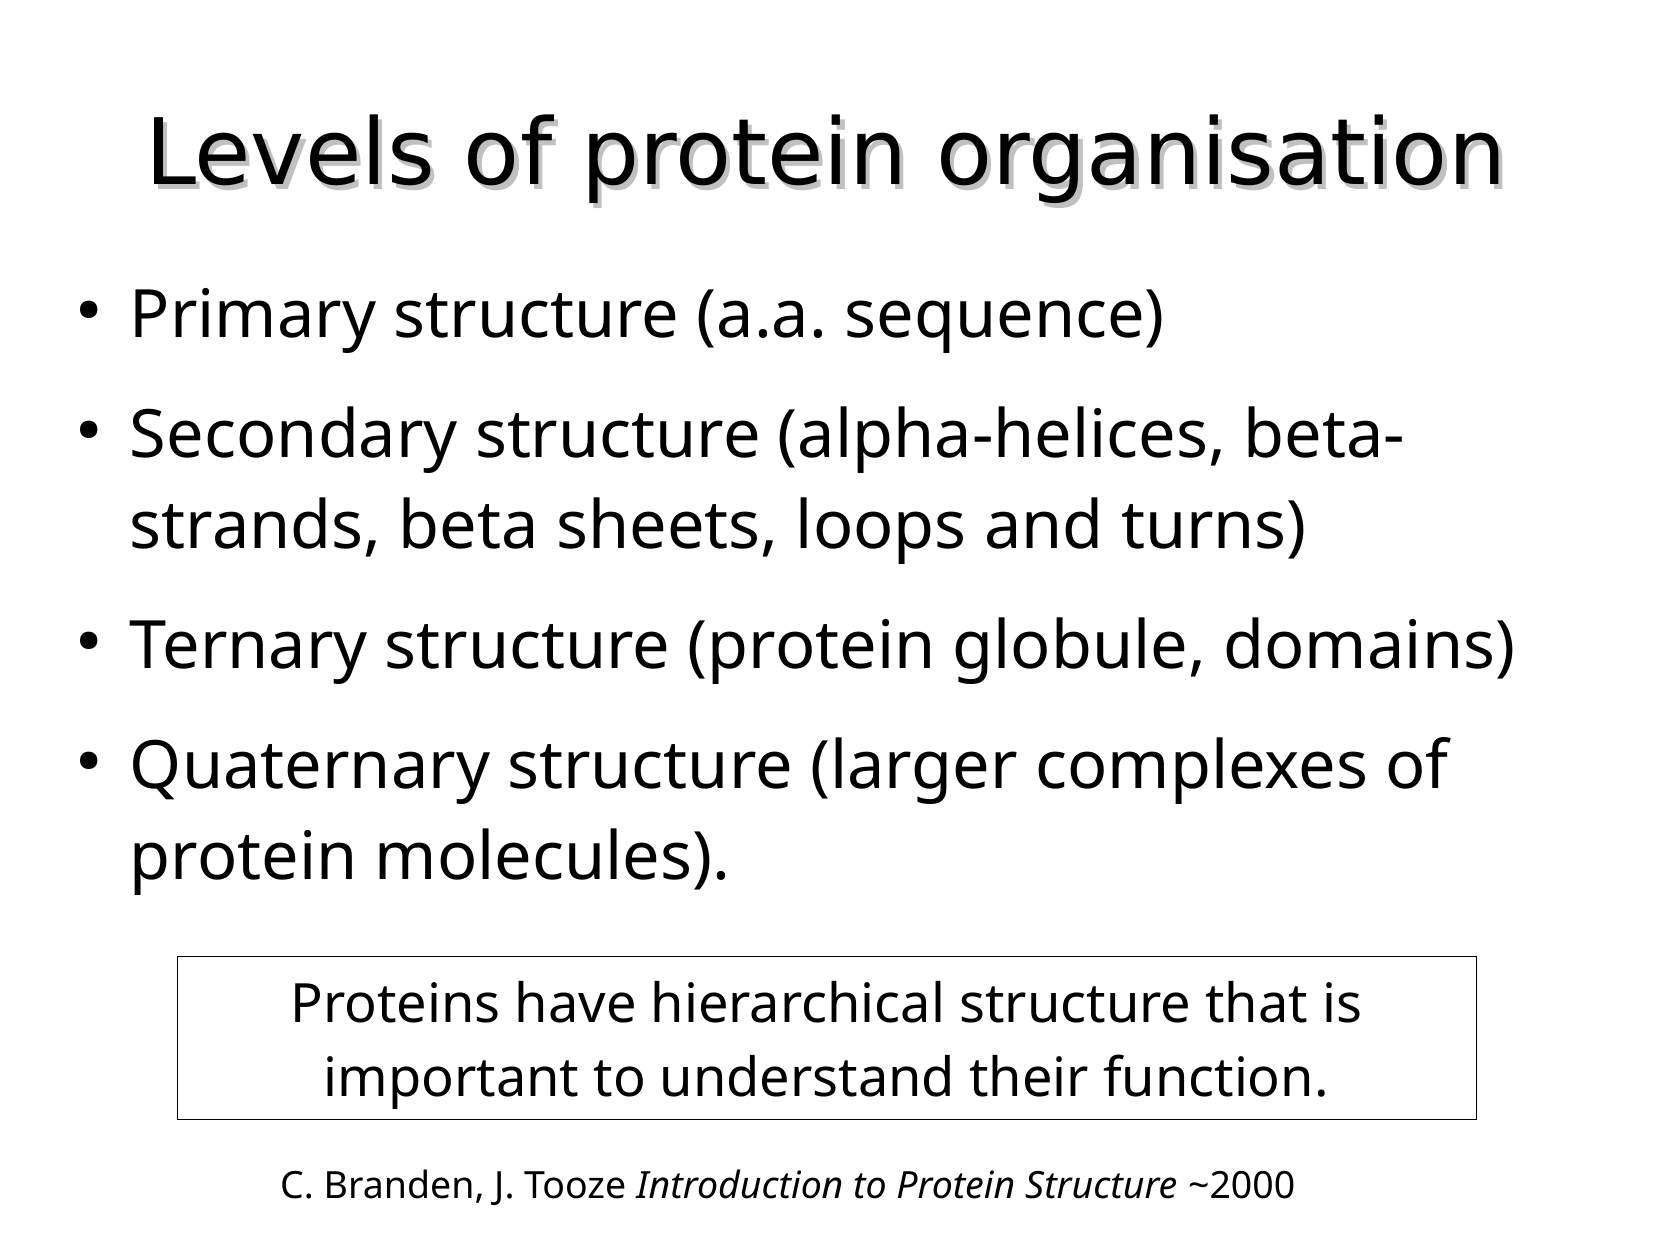

# Levels of protein organisation
Primary structure (a.a. sequence)
Secondary structure (alpha-helices, beta-strands, beta sheets, loops and turns)
Ternary structure (protein globule, domains)
Quaternary structure (larger complexes of protein molecules).
Proteins have hierarchical structure that is important to understand their function.
C. Branden, J. Tooze Introduction to Protein Structure ~2000